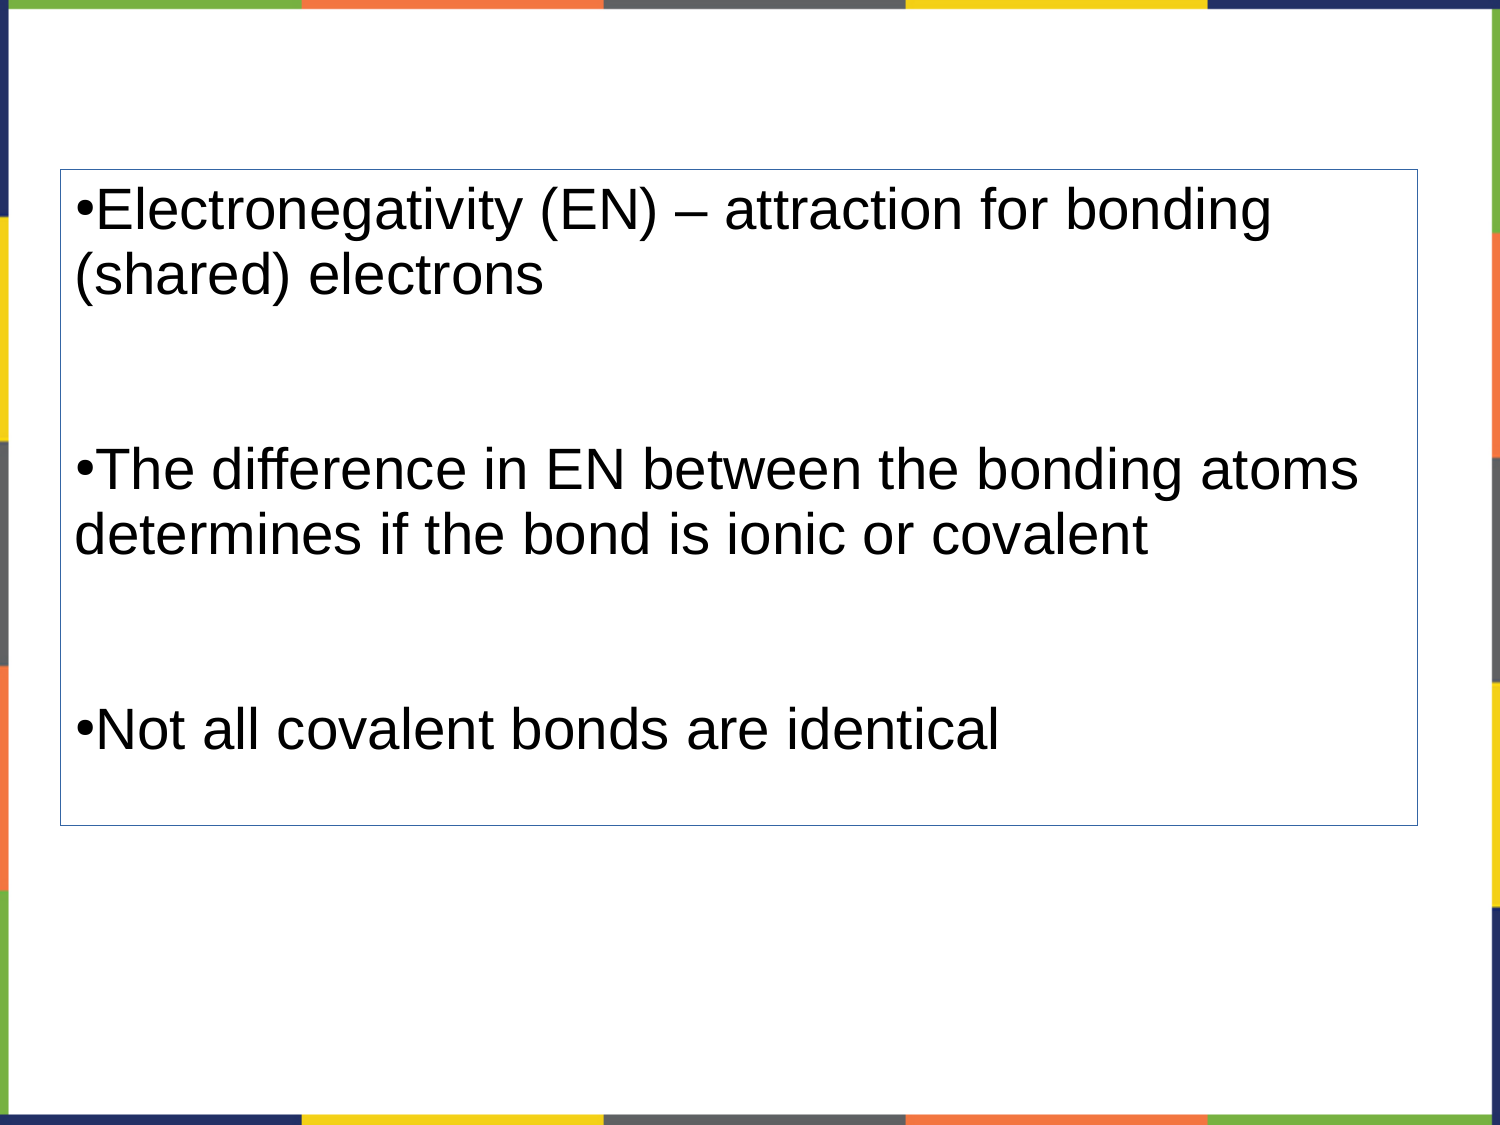

Electronegativity (EN) – attraction for bonding (shared) electrons
The difference in EN between the bonding atoms determines if the bond is ionic or covalent
Not all covalent bonds are identical